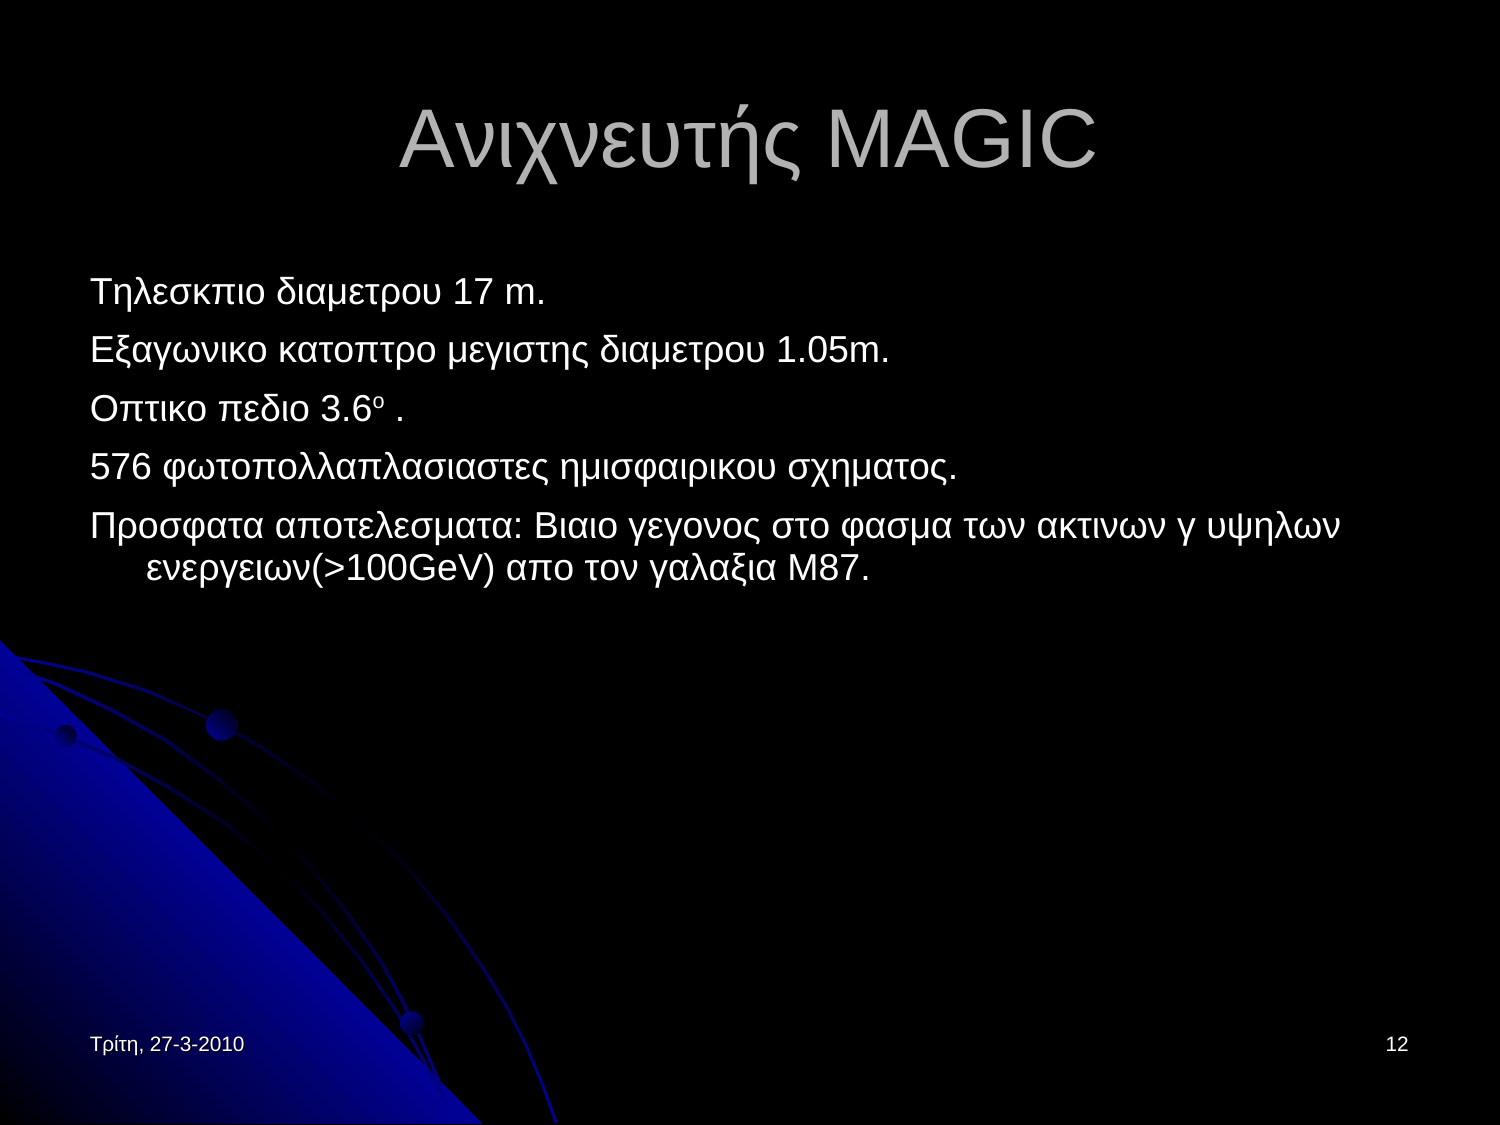

# Ανιχνευτής MAGIC
Τηλεσκπιο διαμετρου 17 m.
Εξαγωνικο κατοπτρο μεγιστης διαμετρου 1.05m.
Οπτικο πεδιο 3.6ο .
576 φωτοπολλαπλασιαστες ημισφαιρικου σχηματος.
Προσφατα αποτελεσματα: Βιαιο γεγονος στο φασμα των ακτινων γ υψηλων ενεργειων(>100GeV) απο τον γαλαξια Μ87.
Τρίτη, 27-3-2010
12